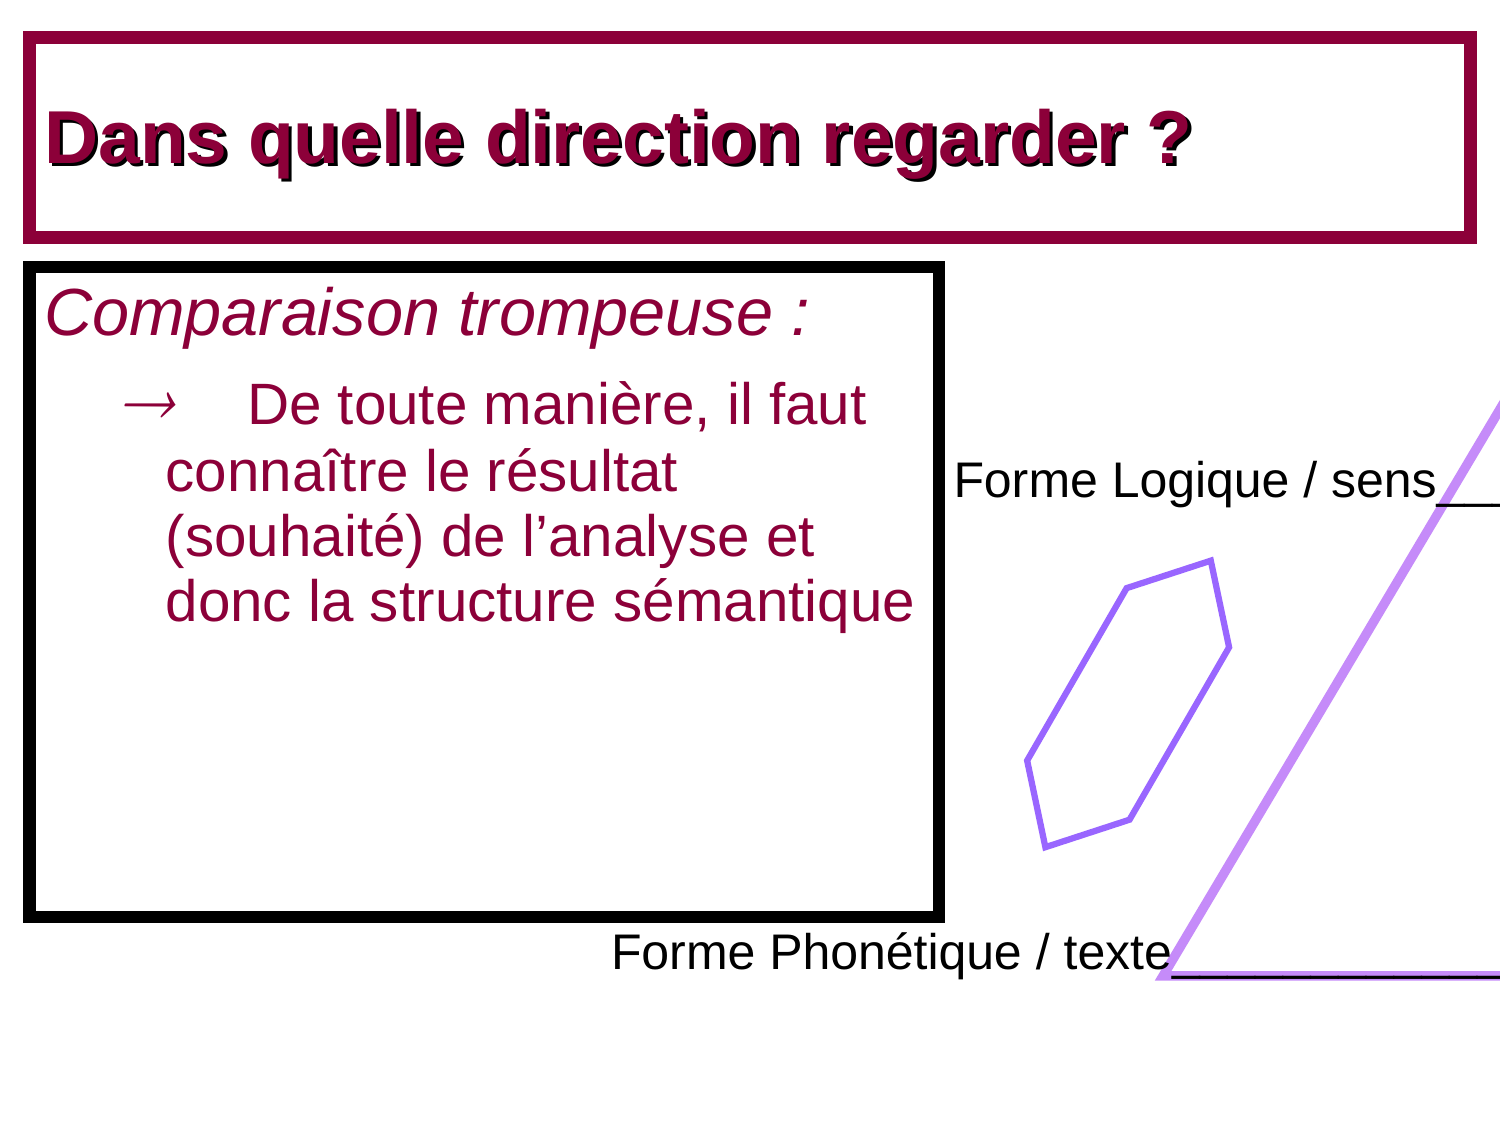

# Dans quelle direction regarder ?
Comparaison trompeuse :
 De toute manière, il faut connaître le résultat (souhaité) de l’analyse et donc la structure sémantique
Forme Logique / sens_______
Forme Phonétique / texte__________________________